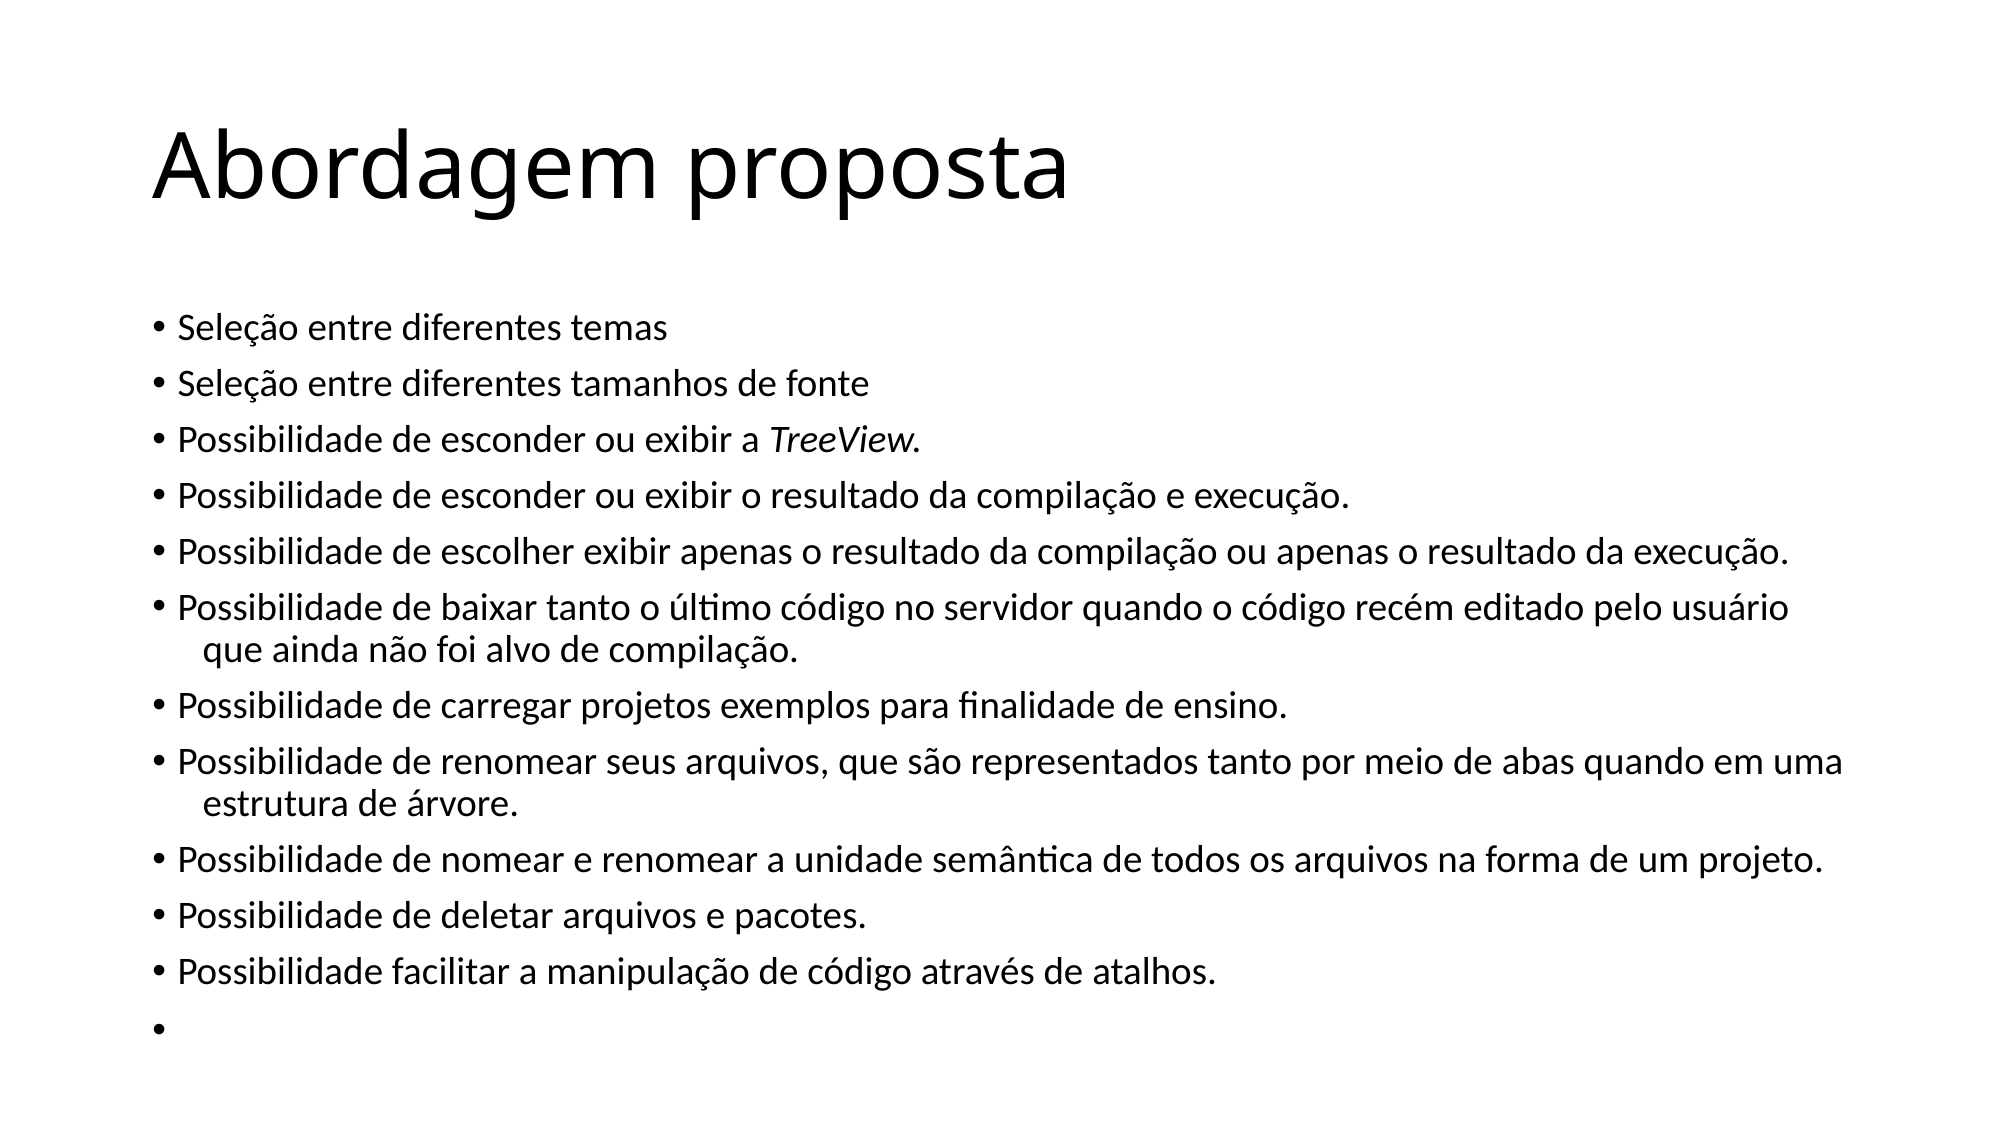

# Abordagem proposta
Seleção entre diferentes temas
Seleção entre diferentes tamanhos de fonte
Possibilidade de esconder ou exibir a TreeView.
Possibilidade de esconder ou exibir o resultado da compilação e execução.
Possibilidade de escolher exibir apenas o resultado da compilação ou apenas o resultado da execução.
Possibilidade de baixar tanto o último código no servidor quando o código recém editado pelo usuário que ainda não foi alvo de compilação.
Possibilidade de carregar projetos exemplos para finalidade de ensino.
Possibilidade de renomear seus arquivos, que são representados tanto por meio de abas quando em uma estrutura de árvore.
Possibilidade de nomear e renomear a unidade semântica de todos os arquivos na forma de um projeto.
Possibilidade de deletar arquivos e pacotes.
Possibilidade facilitar a manipulação de código através de atalhos.